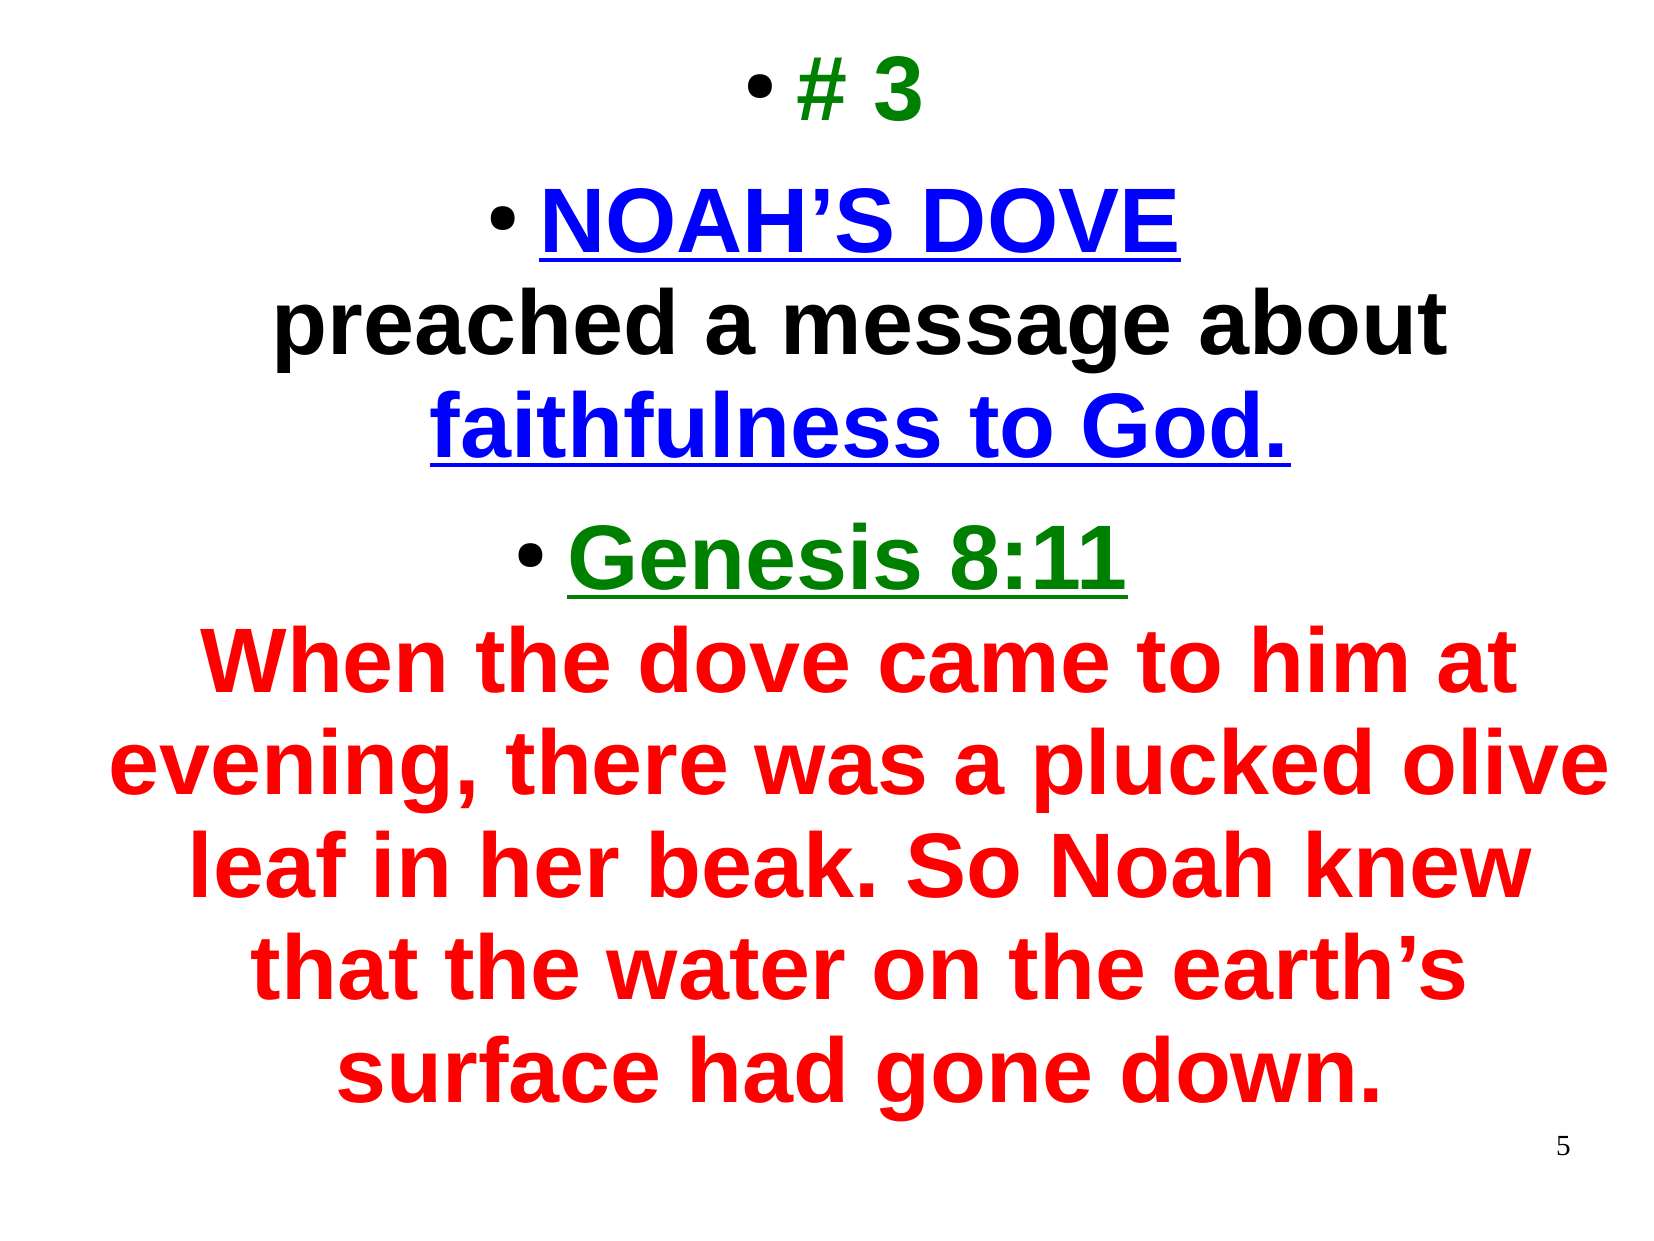

# # 3
NOAH’S DOVE
preached a message about faithfulness to God.
Genesis 8:11
When the dove came to him at evening, there was a plucked olive leaf in her beak. So Noah knew that the water on the earth’s surface had gone down.
5